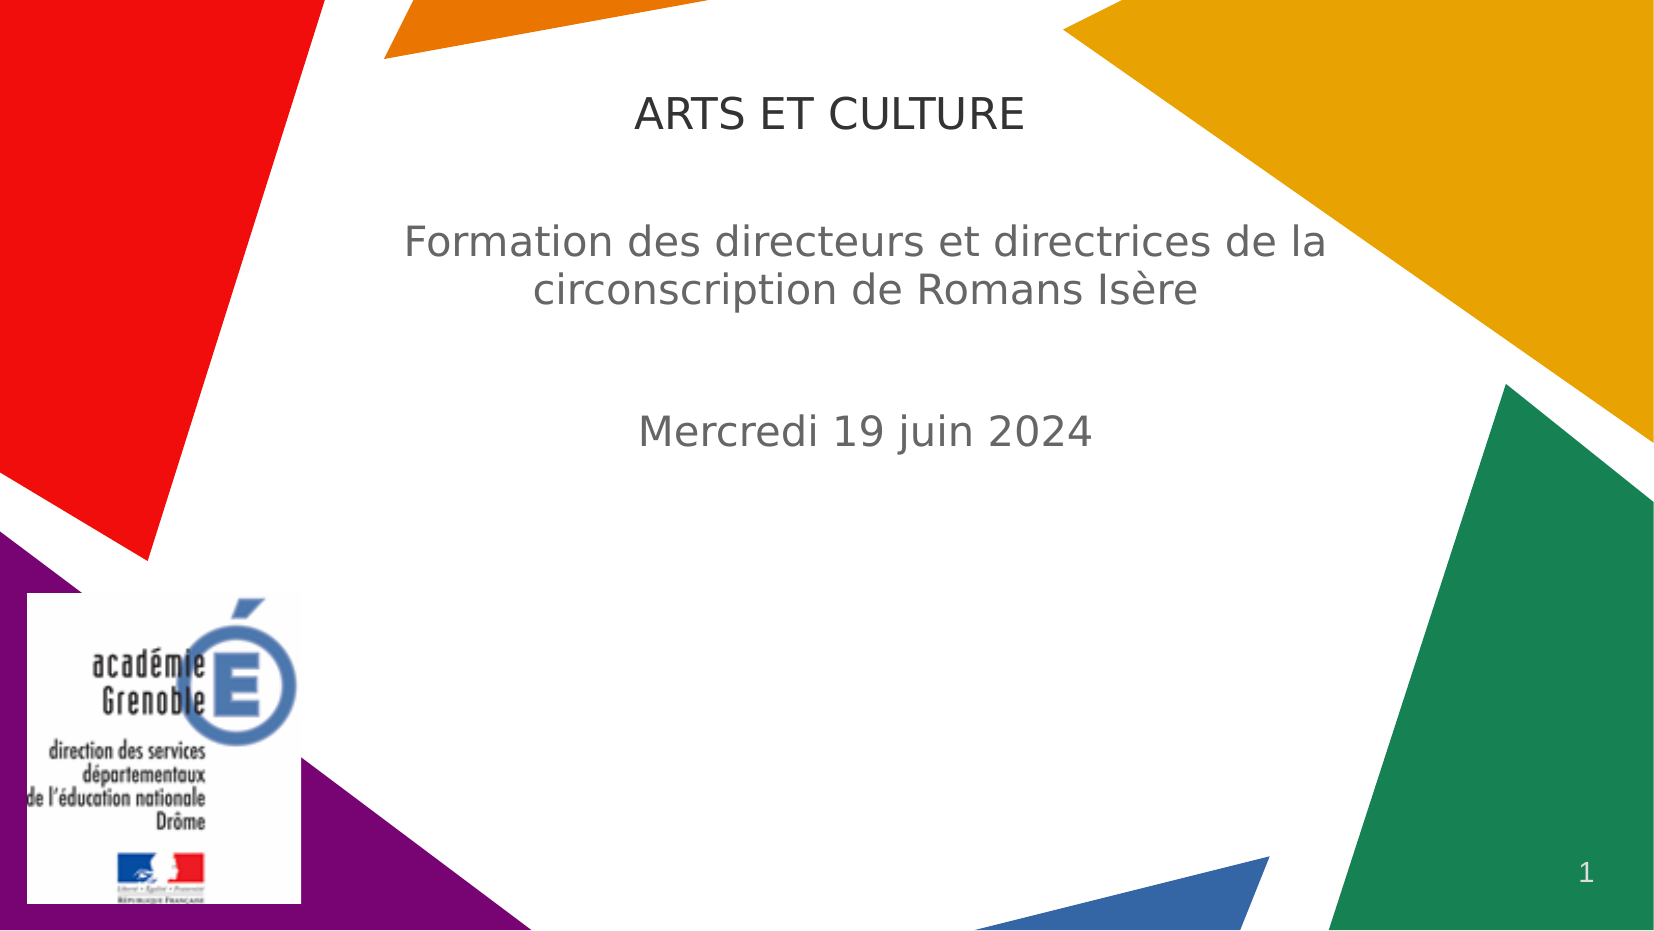

# ARTS ET CULTURE
Formation des directeurs et directrices de la circonscription de Romans Isère
Mercredi 19 juin 2024
1